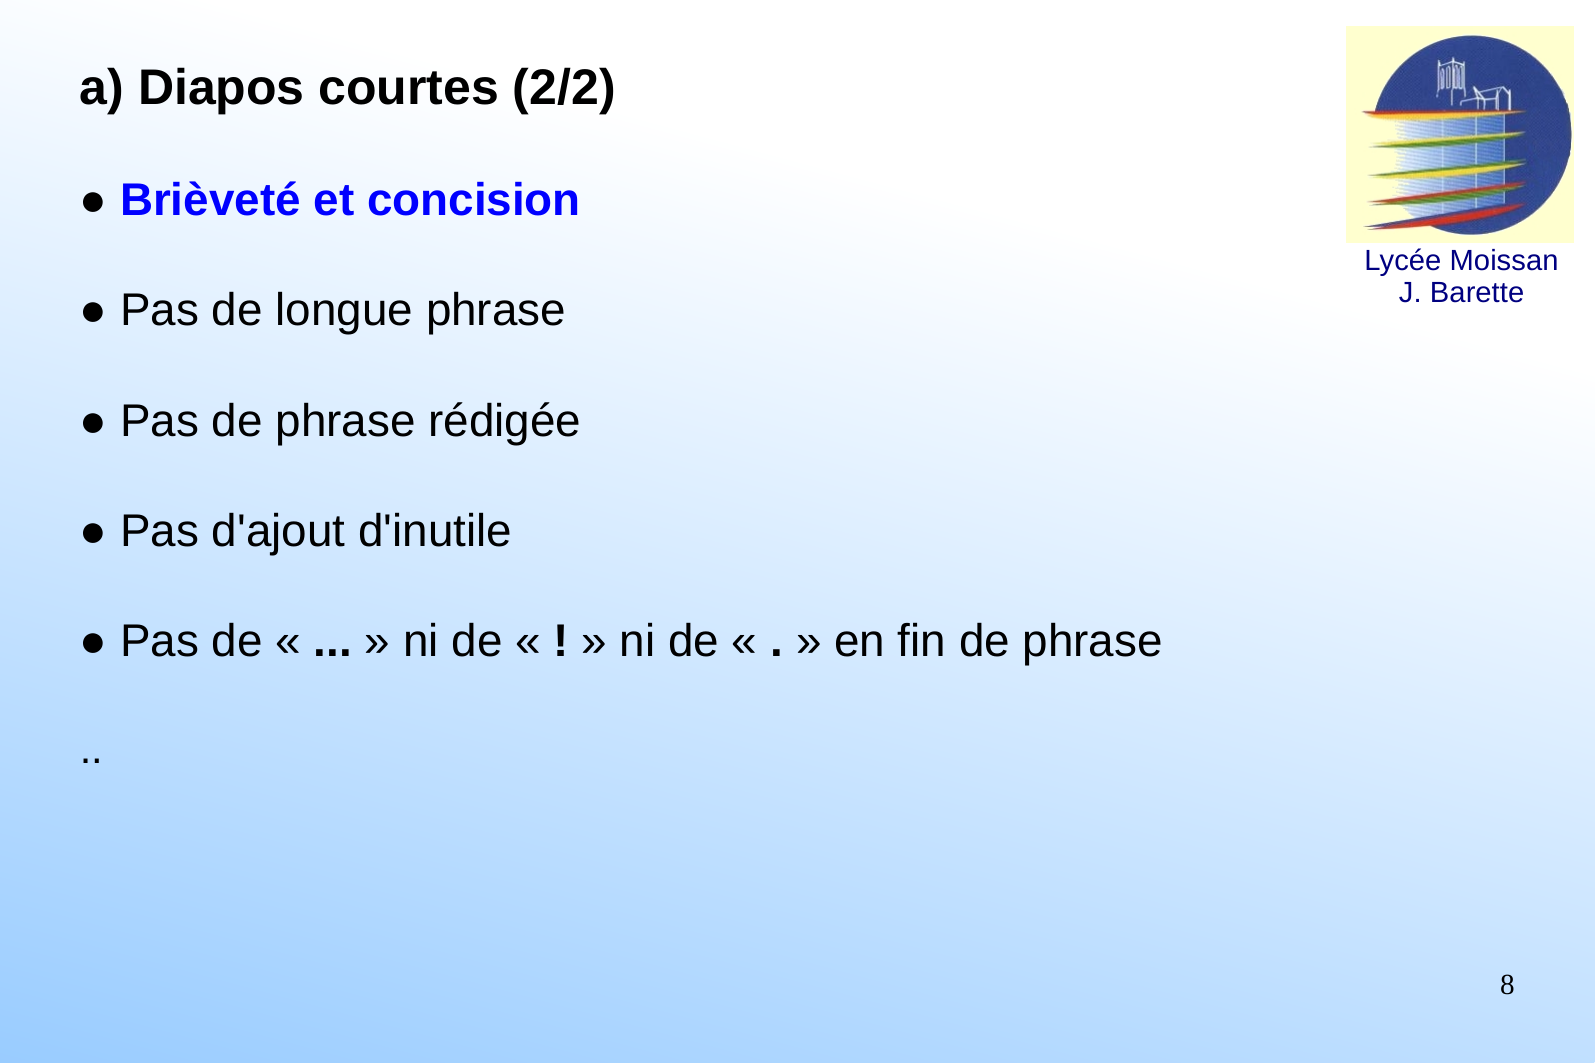

Lycée Moissan
J. Barette
# a) Diapos courtes (2/2)
● Brièveté et concision
● Pas de longue phrase
● Pas de phrase rédigée
● Pas d'ajout d'inutile
● Pas de « ... » ni de « ! » ni de « . » en fin de phrase
..
8